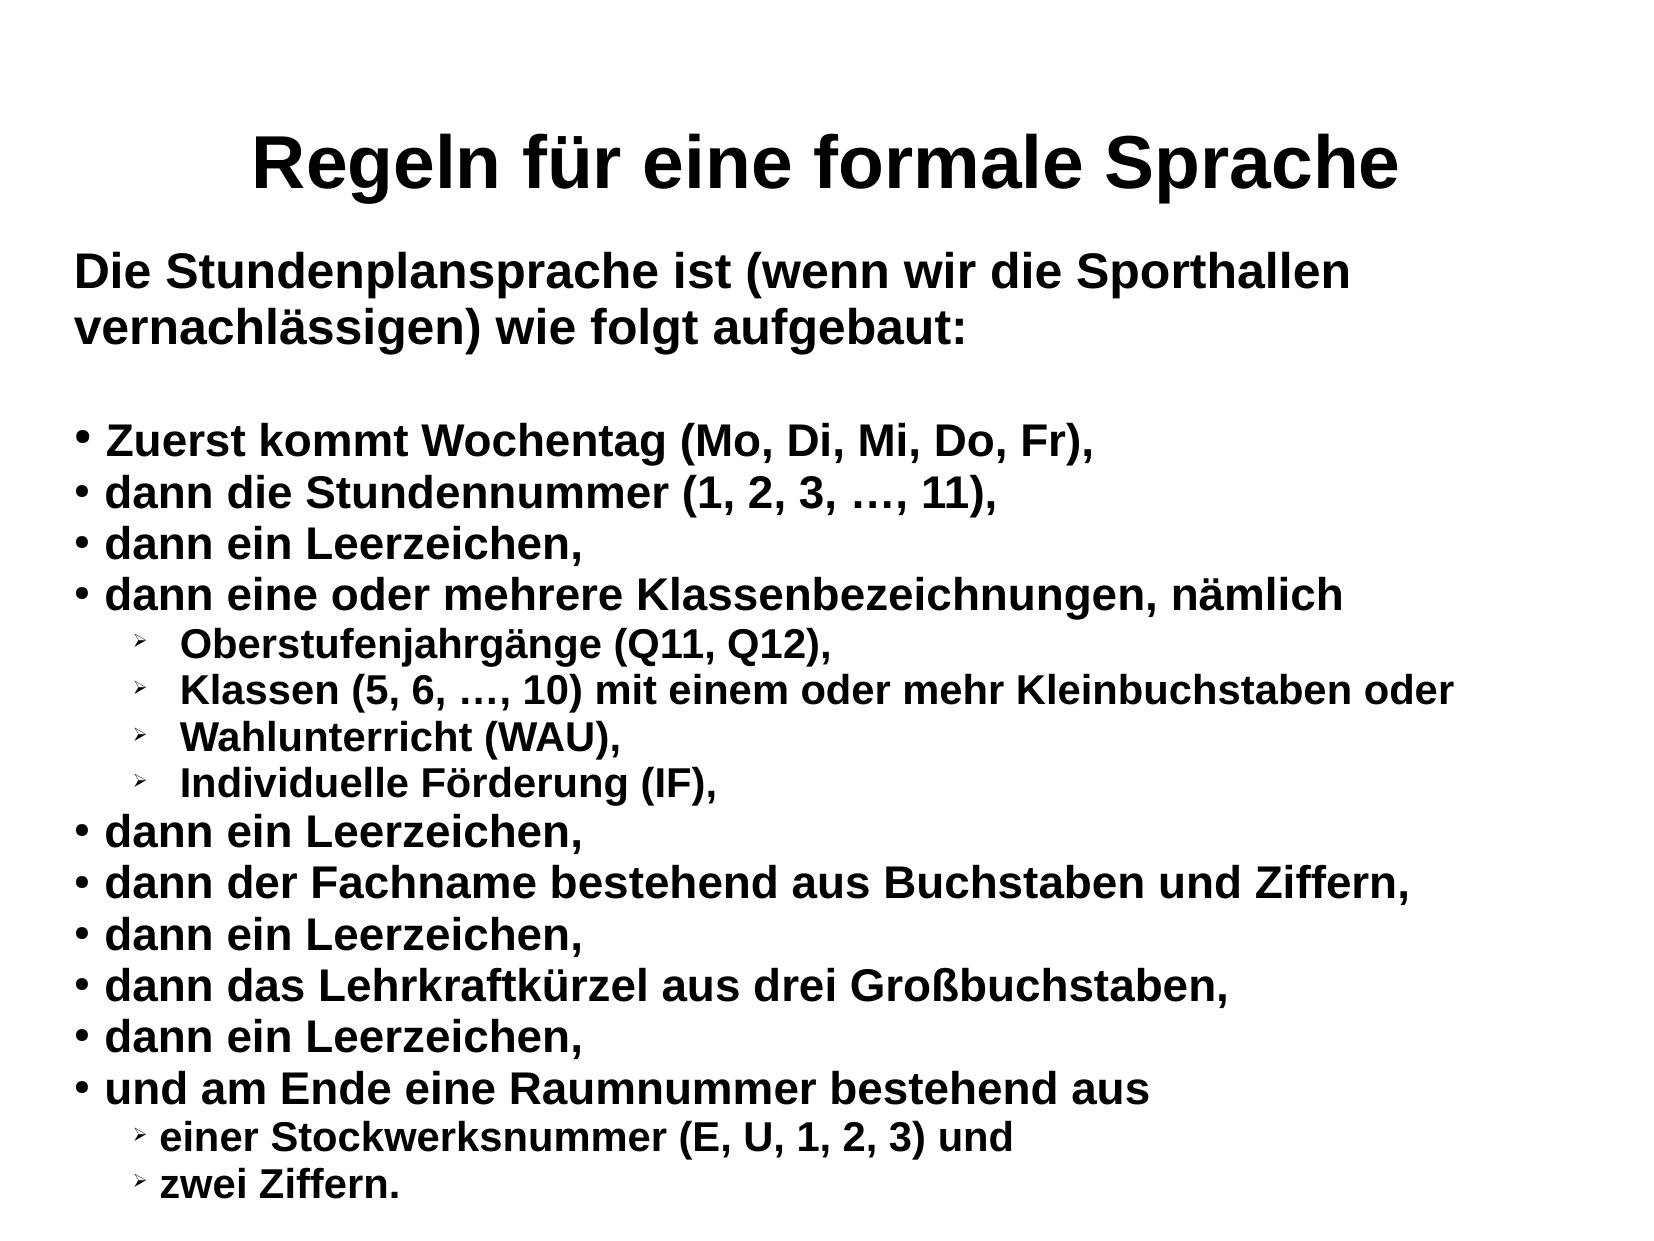

# Regeln für eine formale Sprache
Die Stundenplansprache ist (wenn wir die Sporthallen vernachlässigen) wie folgt aufgebaut:
 Zuerst kommt Wochentag (Mo, Di, Mi, Do, Fr),
 dann die Stundennummer (1, 2, 3, …, 11),
 dann ein Leerzeichen,
 dann eine oder mehrere Klassenbezeichnungen, nämlich
 Oberstufenjahrgänge (Q11, Q12),
 Klassen (5, 6, …, 10) mit einem oder mehr Kleinbuchstaben oder
 Wahlunterricht (WAU),
 Individuelle Förderung (IF),
 dann ein Leerzeichen,
 dann der Fachname bestehend aus Buchstaben und Ziffern,
 dann ein Leerzeichen,
 dann das Lehrkraftkürzel aus drei Großbuchstaben,
 dann ein Leerzeichen,
 und am Ende eine Raumnummer bestehend aus
 einer Stockwerksnummer (E, U, 1, 2, 3) und
 zwei Ziffern.